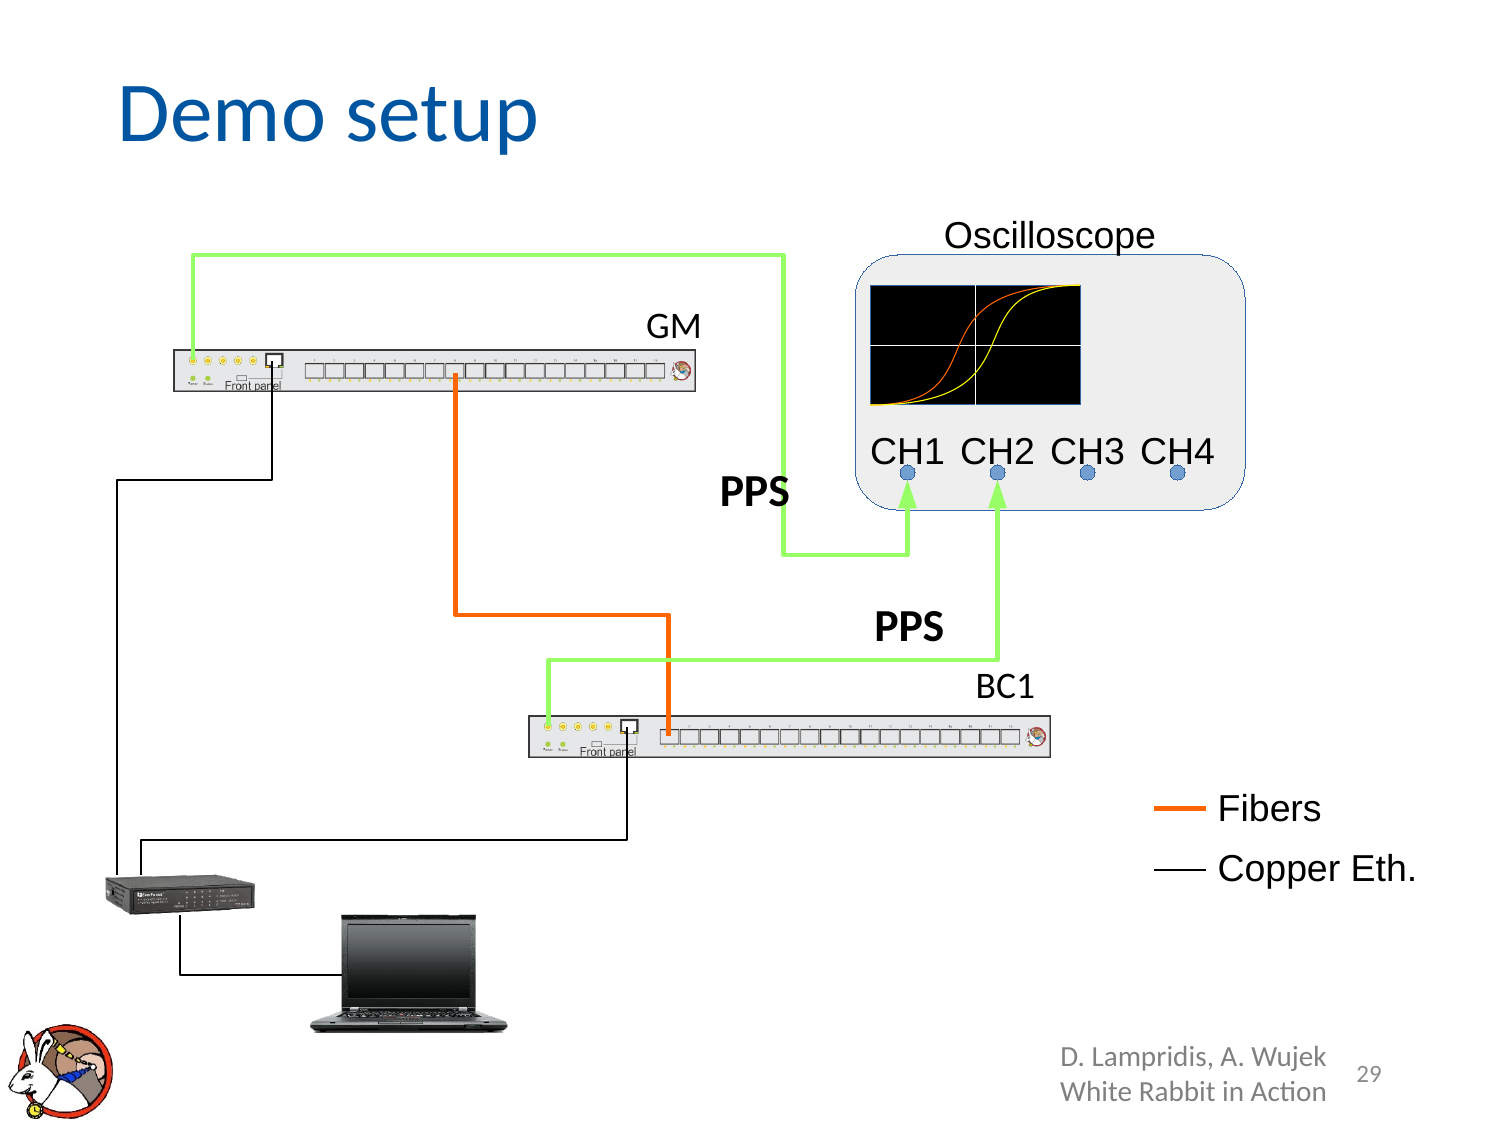

Demo setup
Oscilloscope
GM
PPS
CH1
CH2
CH3
CH4
PPS
BC1
Fibers
Copper Eth.